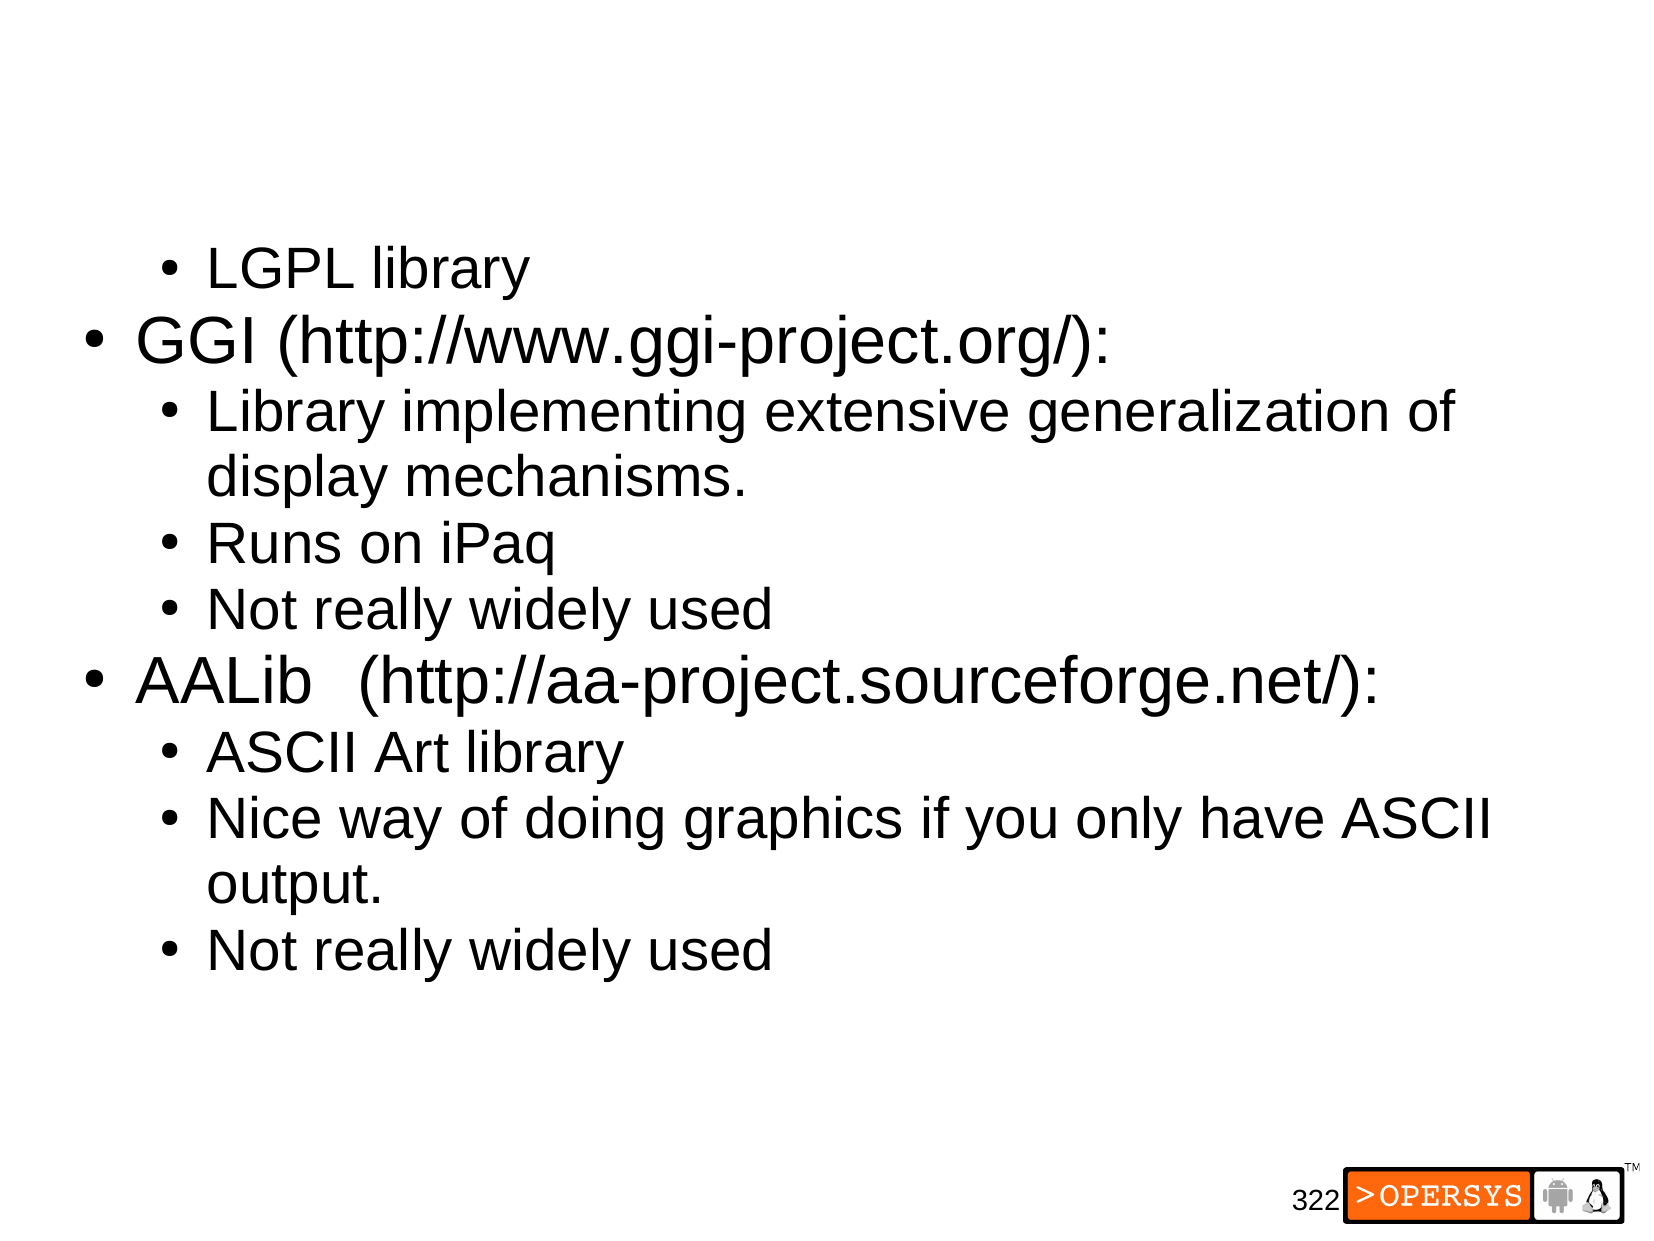

# LGPL library
GGI (http://www.ggi-project.org/):
Library implementing extensive generalization of display mechanisms.
Runs on iPaq
Not really widely used
AALib	(http://aa-project.sourceforge.net/):
ASCII Art library
Nice way of doing graphics if you only have ASCII output.
Not really widely used